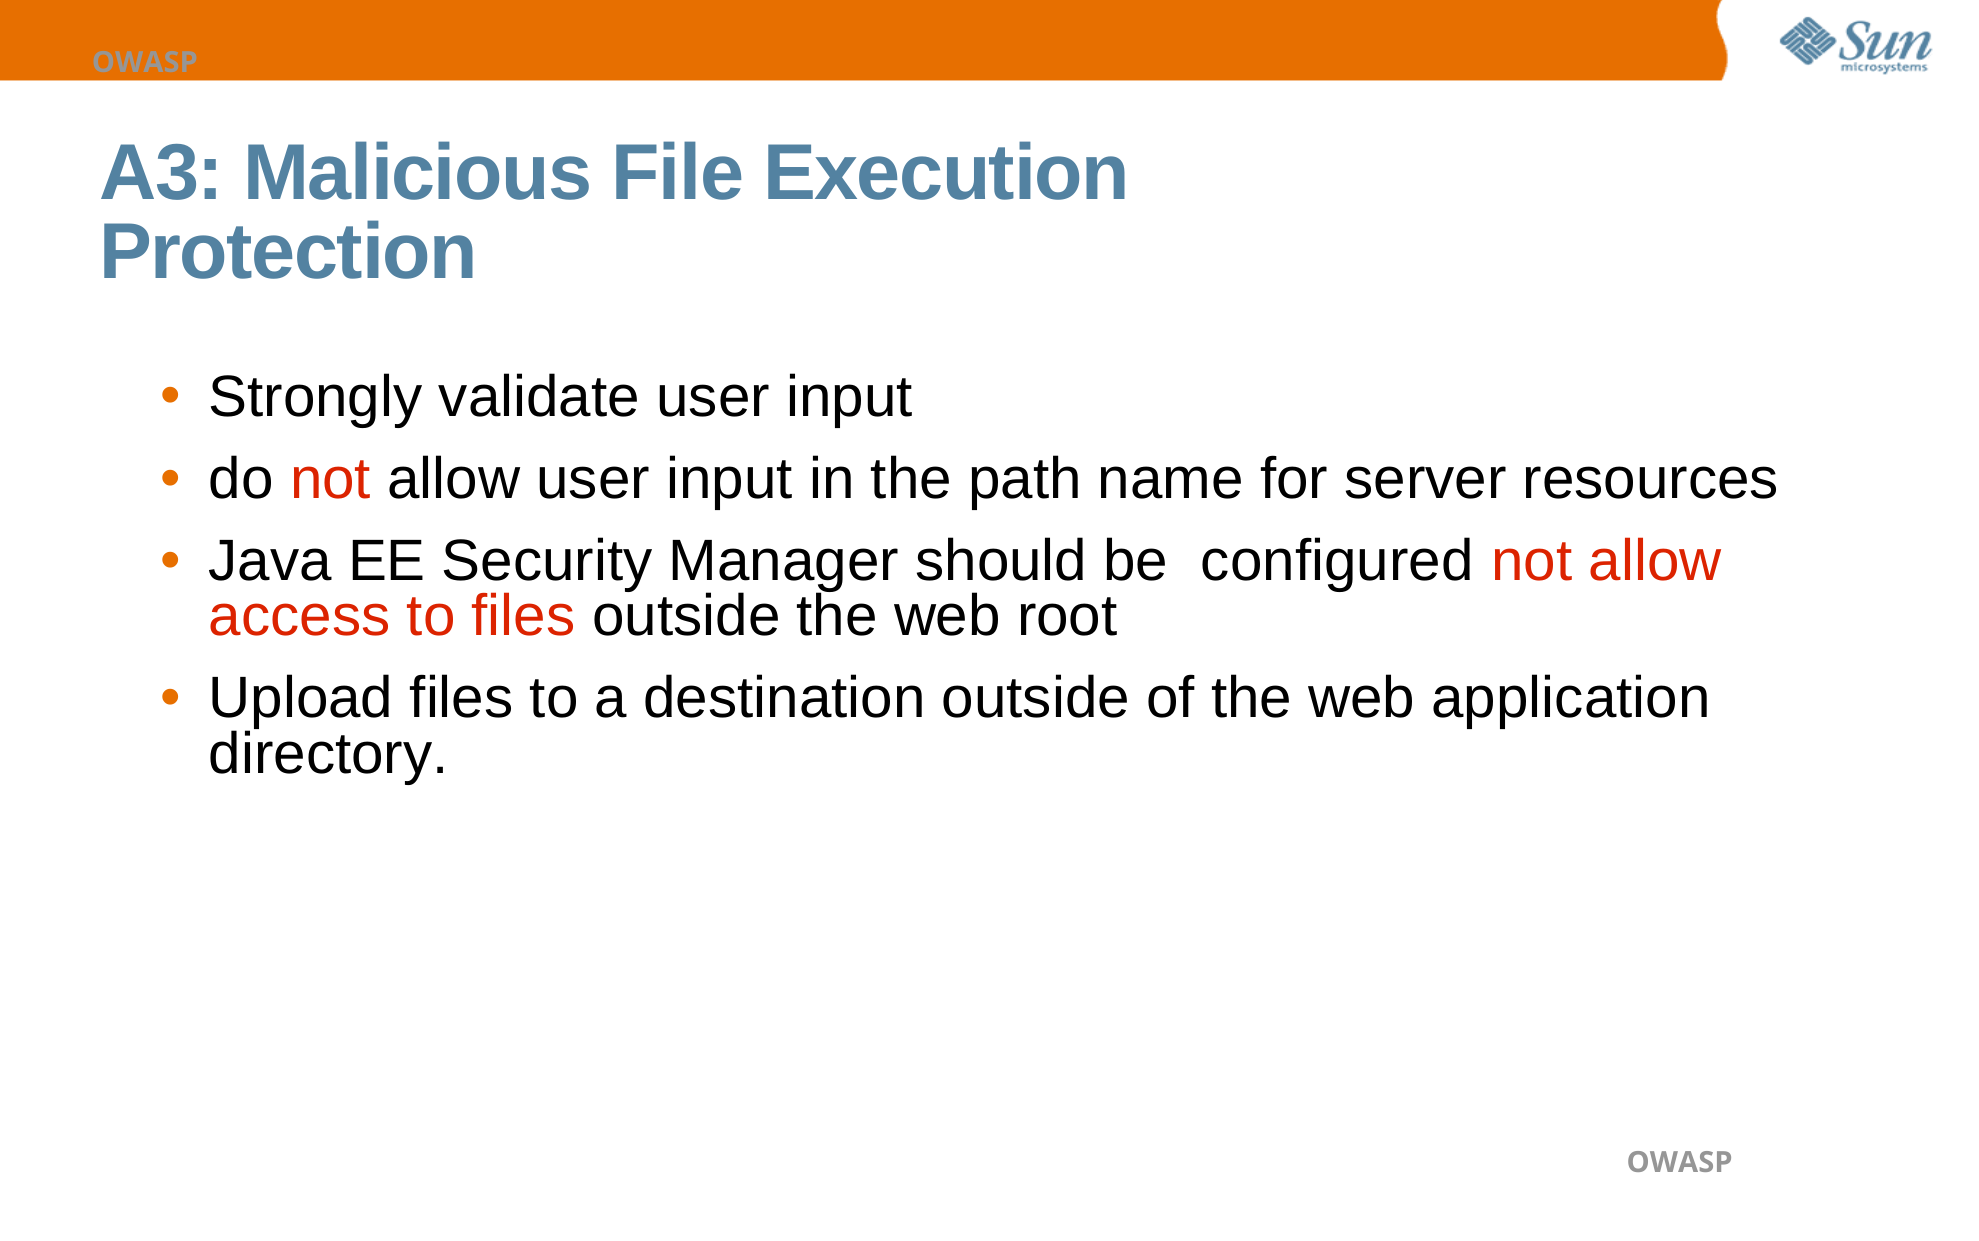

# A3: Malicious File Execution Protection
Strongly validate user input
do not allow user input in the path name for server resources
Java EE Security Manager should be configured not allow access to files outside the web root
Upload files to a destination outside of the web application directory.